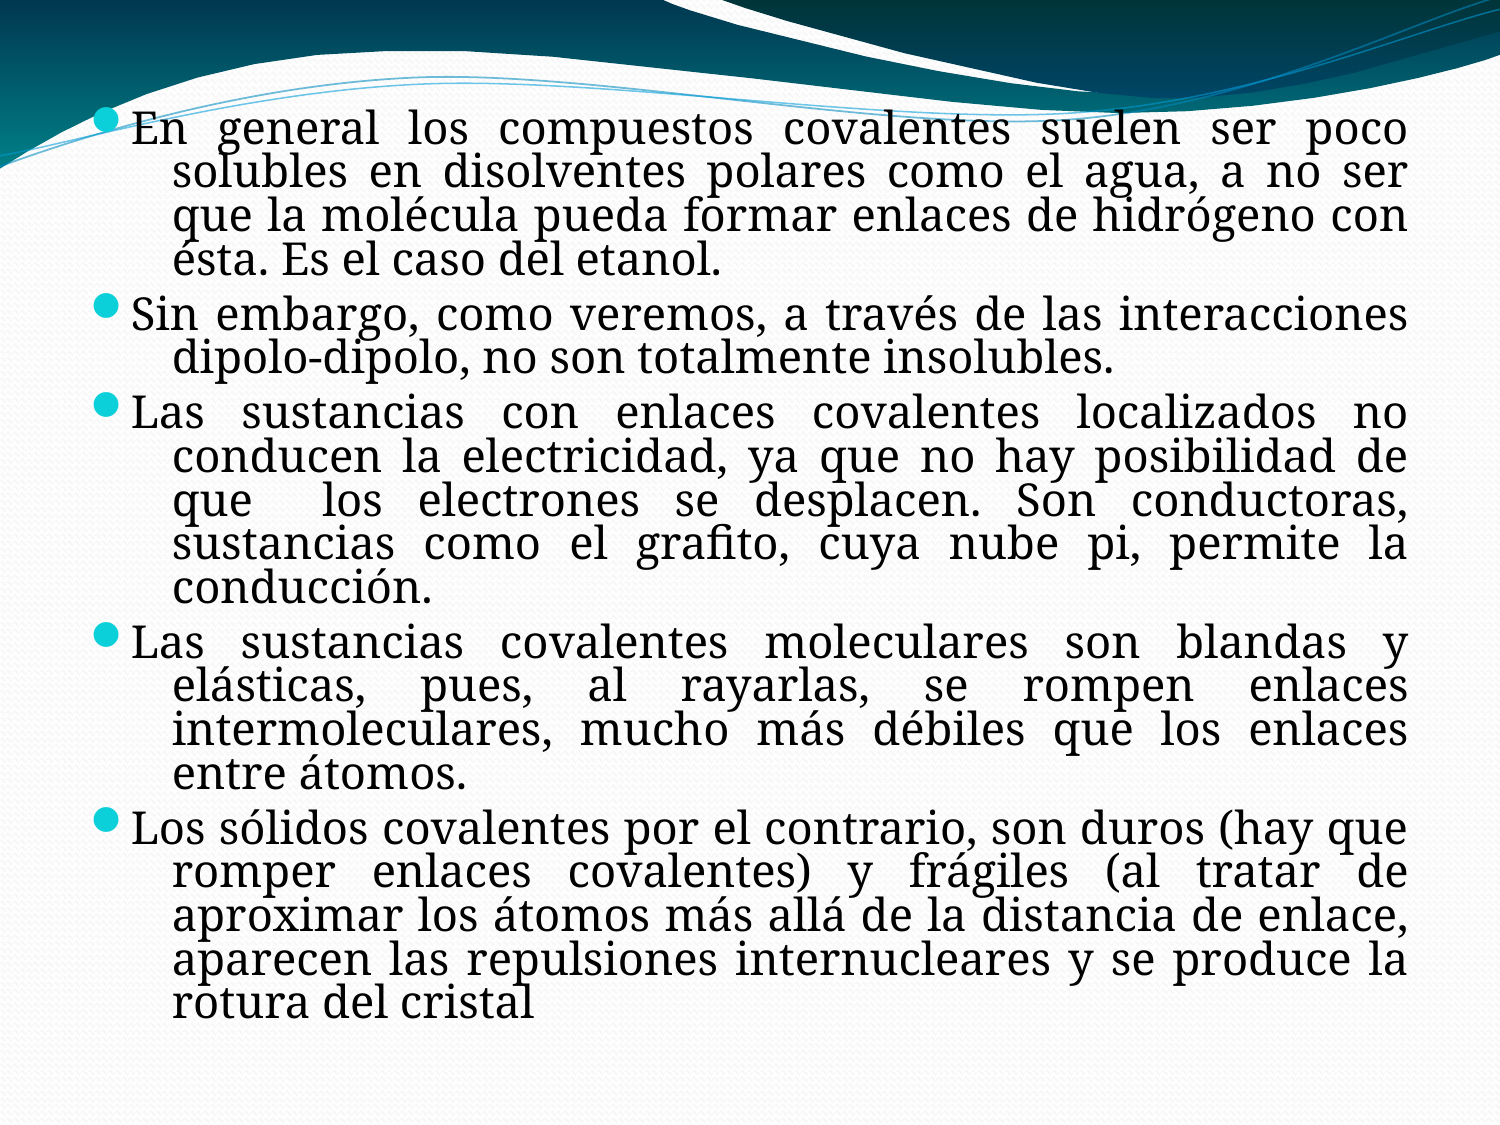

# En general los compuestos covalentes suelen ser poco solubles en disolventes polares como el agua, a no ser que la molécula pueda formar enlaces de hidrógeno con ésta. Es el caso del etanol.
Sin embargo, como veremos, a través de las interacciones dipolo-dipolo, no son totalmente insolubles.
Las sustancias con enlaces covalentes localizados no conducen la electricidad, ya que no hay posibilidad de que los electrones se desplacen. Son conductoras, sustancias como el grafito, cuya nube pi, permite la conducción.
Las sustancias covalentes moleculares son blandas y elásticas, pues, al rayarlas, se rompen enlaces intermoleculares, mucho más débiles que los enlaces entre átomos.
Los sólidos covalentes por el contrario, son duros (hay que romper enlaces covalentes) y frágiles (al tratar de aproximar los átomos más allá de la distancia de enlace, aparecen las repulsiones internucleares y se produce la rotura del cristal